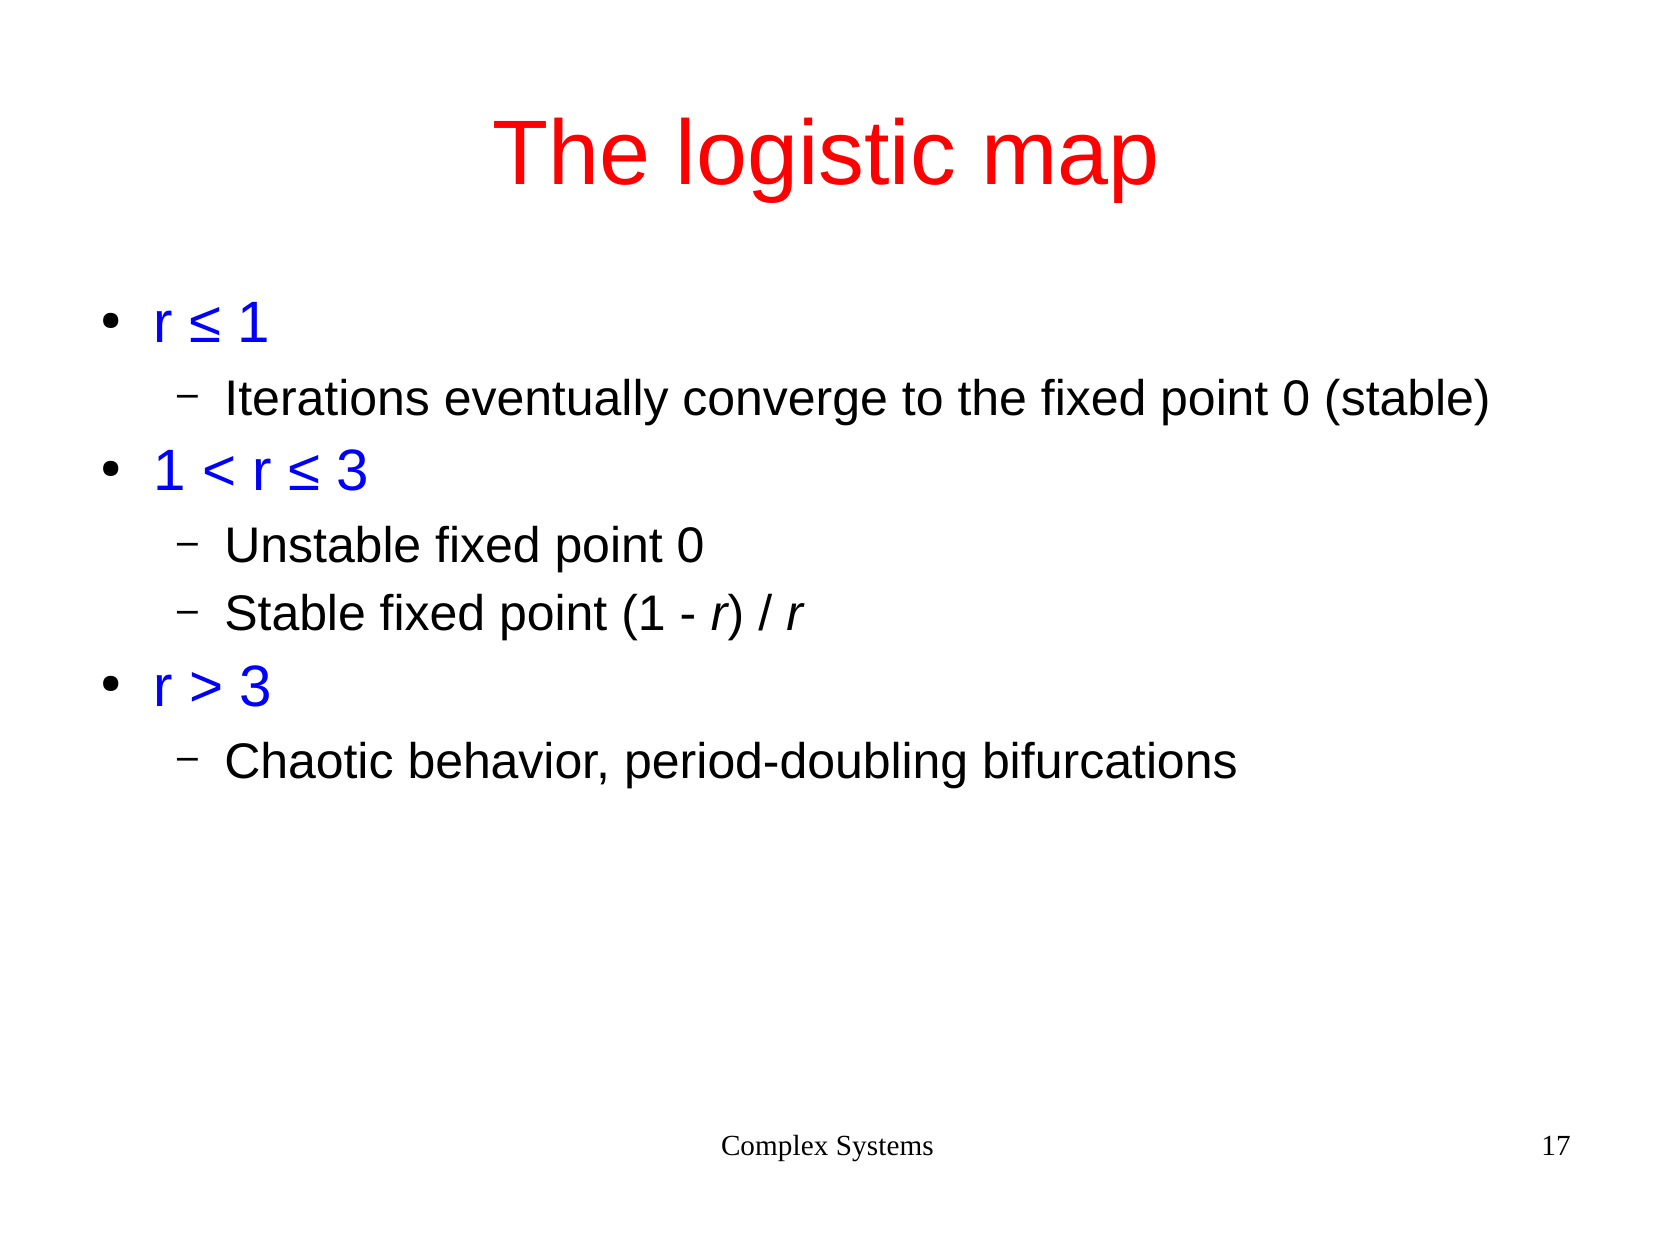

# The logistic map
r ≤ 1
Iterations eventually converge to the fixed point 0 (stable)
1 < r ≤ 3
Unstable fixed point 0
Stable fixed point (1 - r) / r
r > 3
Chaotic behavior, period-doubling bifurcations
Complex Systems
17